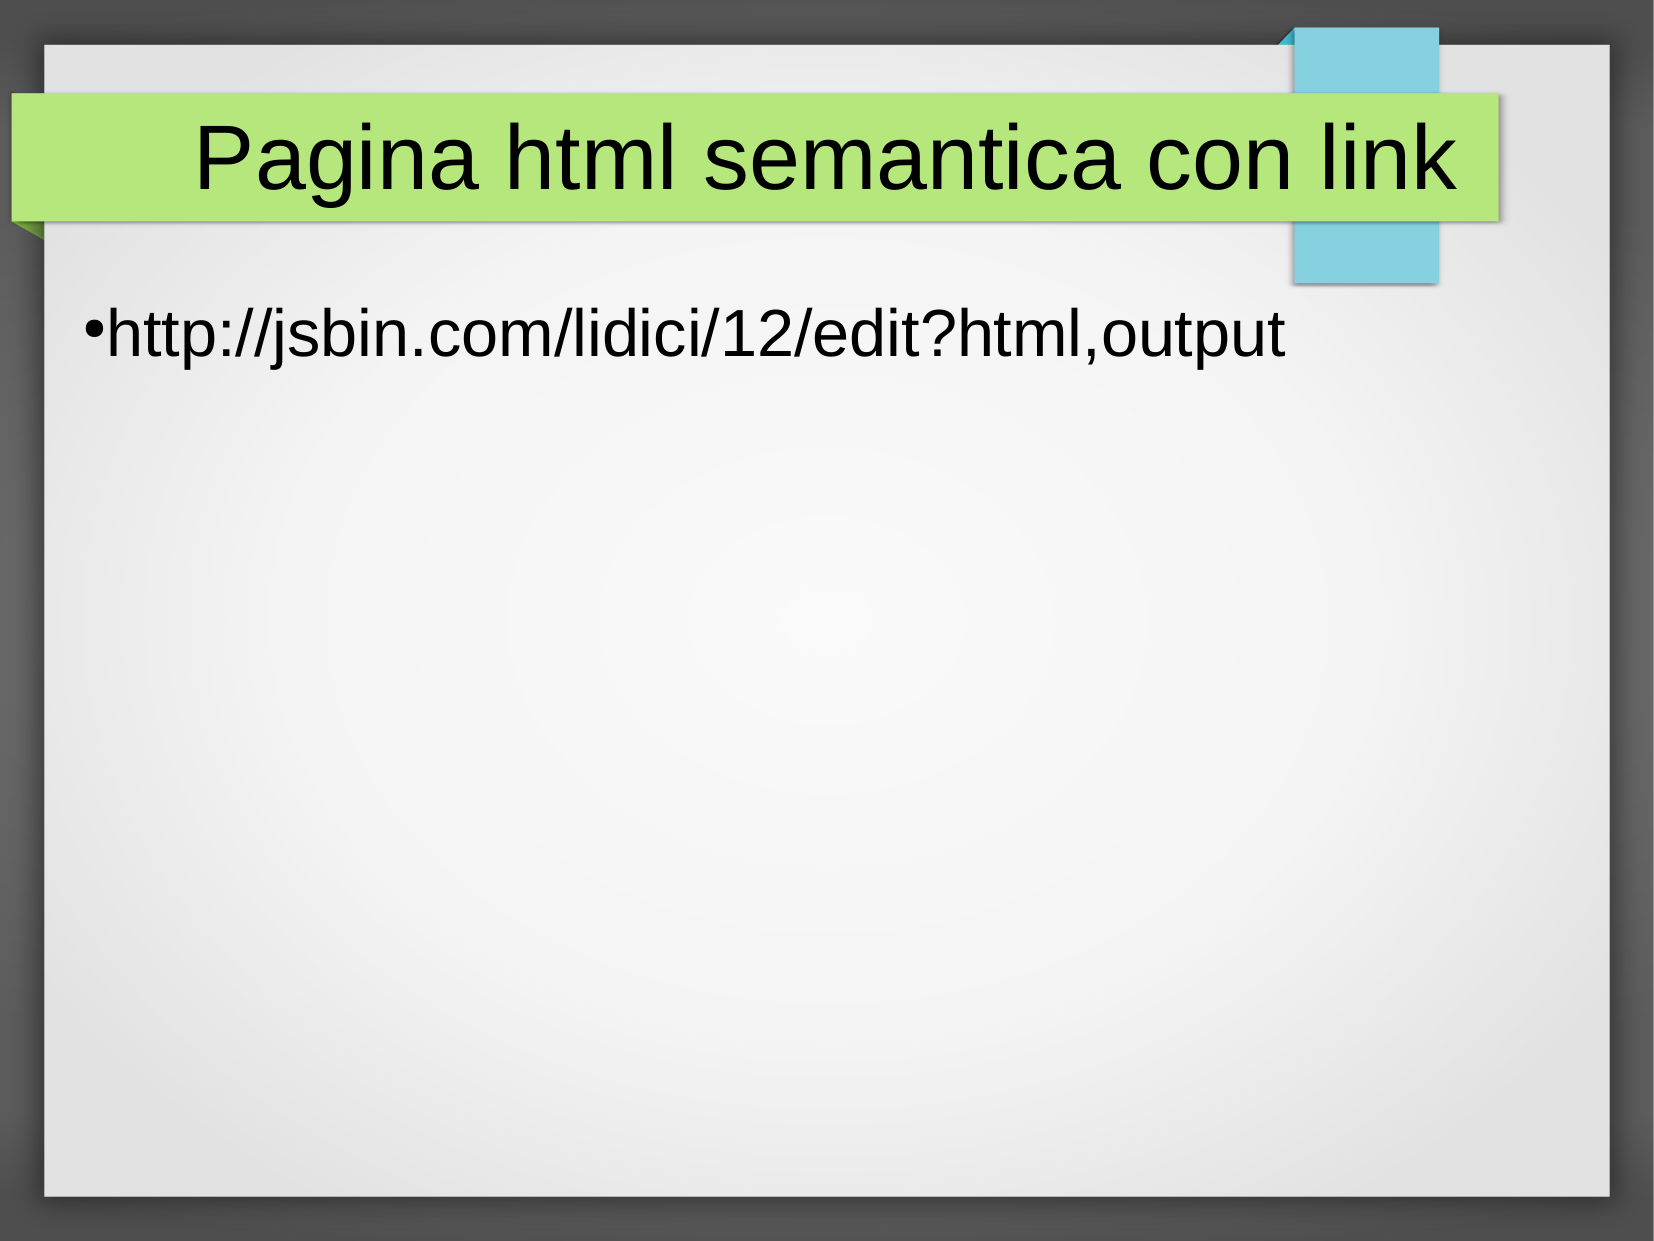

# Pagina html semantica con link
http://jsbin.com/lidici/12/edit?html,output